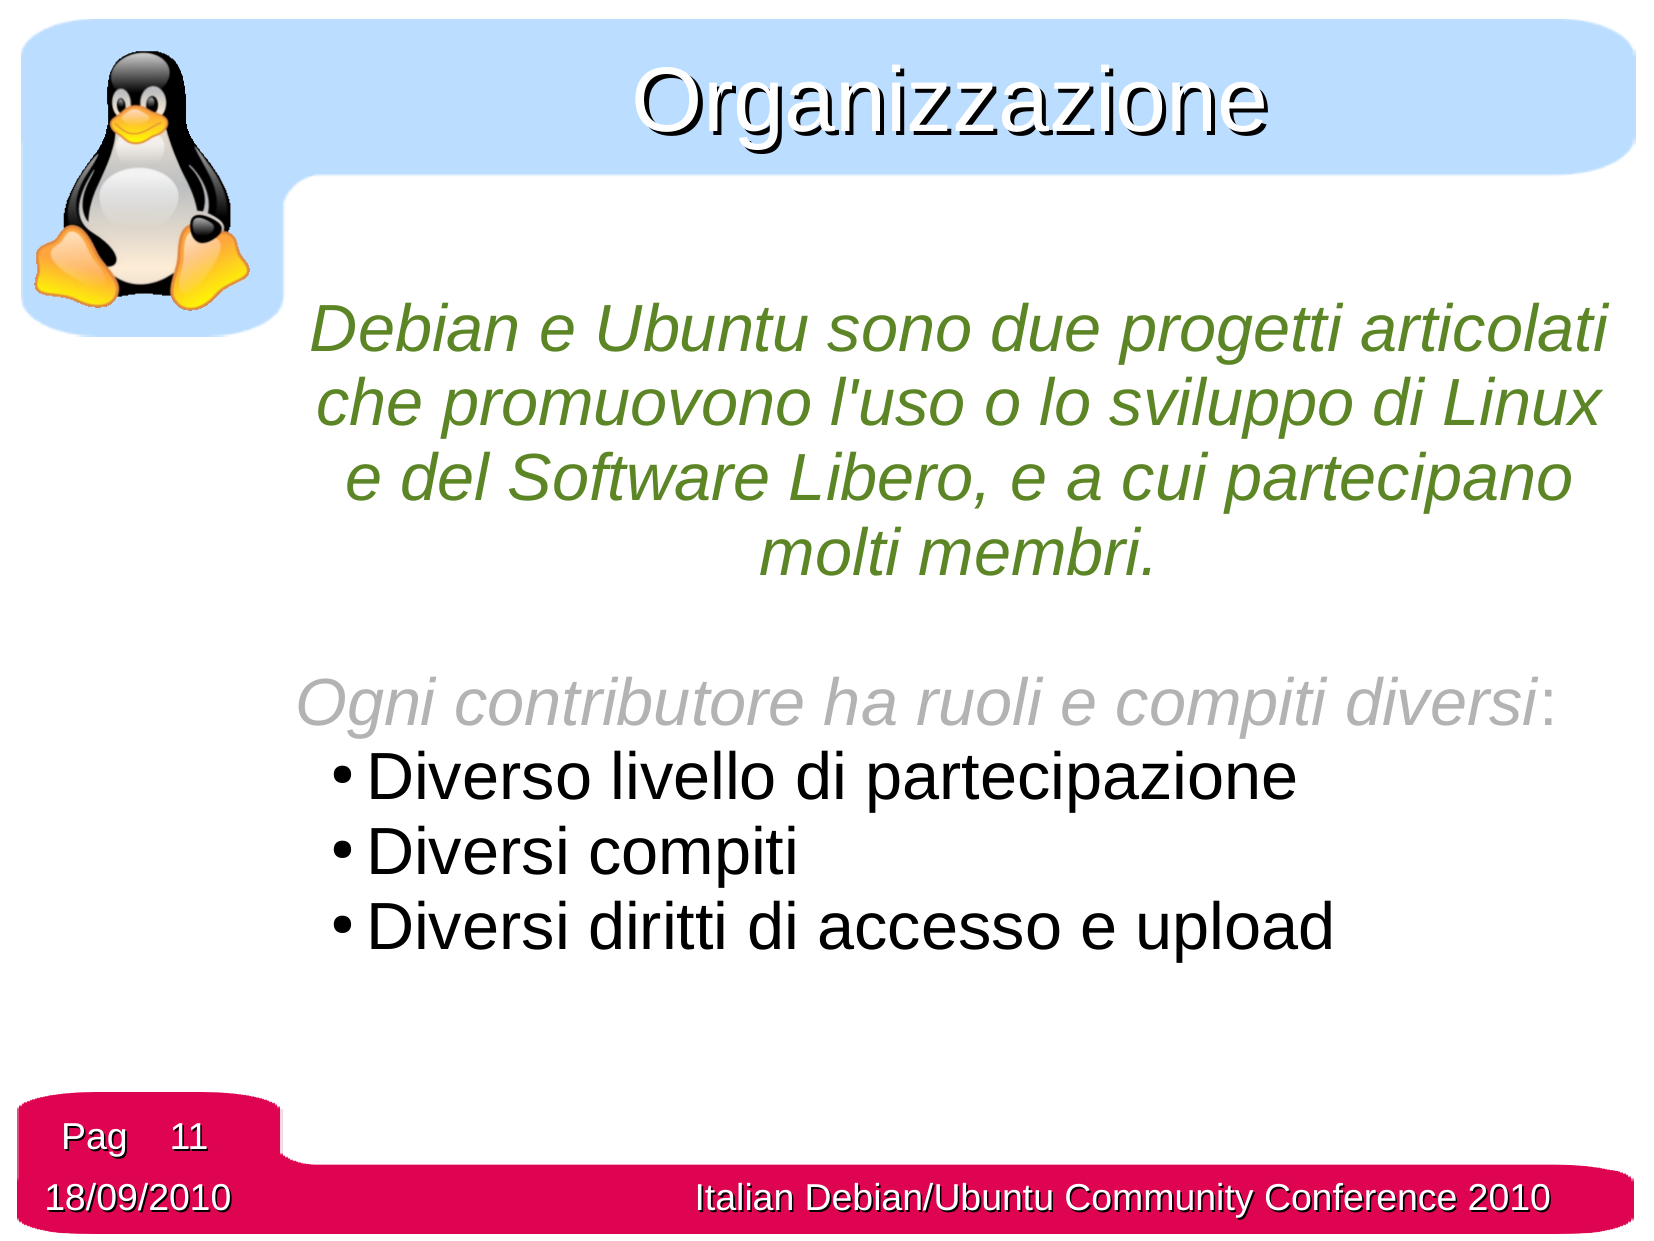

# Organizzazione
Debian e Ubuntu sono due progetti articolati che promuovono l'uso o lo sviluppo di Linux e del Software Libero, e a cui partecipano molti membri.
Ogni contributore ha ruoli e compiti diversi:
Diverso livello di partecipazione
Diversi compiti
Diversi diritti di accesso e upload
Pag
Italian Debian/Ubuntu Community Conference 2010
18/09/2010